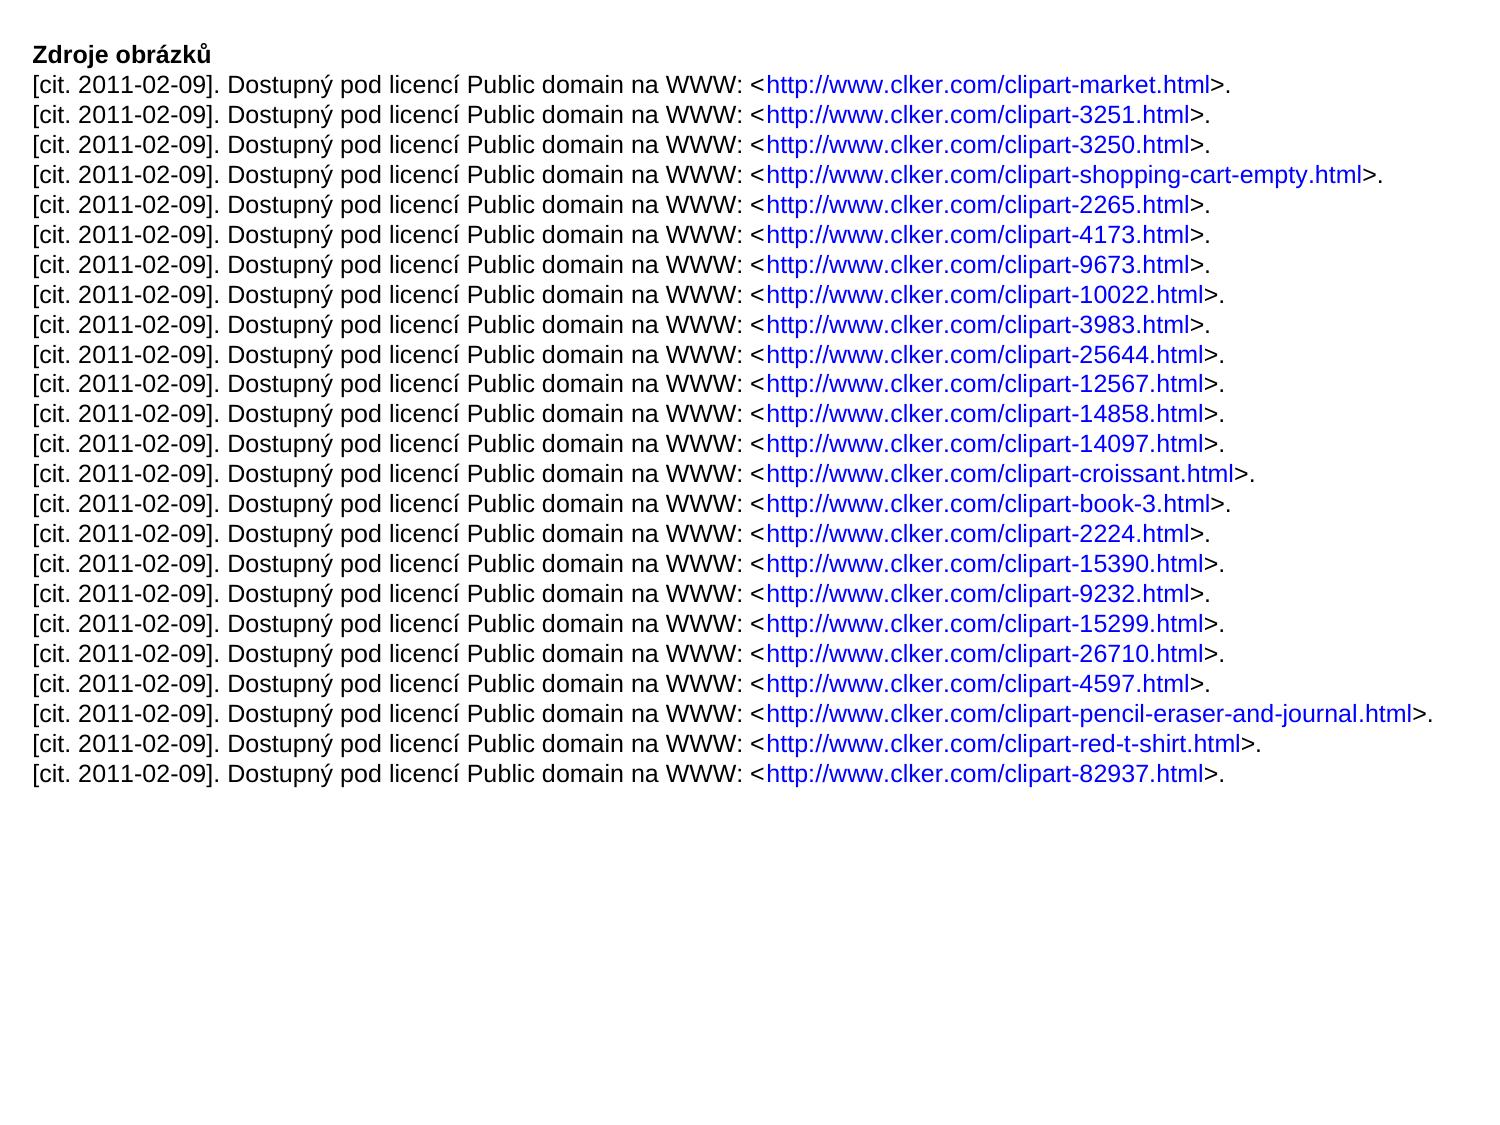

Zdroje obrázků
[cit. 2011-02-09]. Dostupný pod licencí Public domain na WWW: <http://www.clker.com/clipart-market.html>.
[cit. 2011-02-09]. Dostupný pod licencí Public domain na WWW: <http://www.clker.com/clipart-3251.html>.
[cit. 2011-02-09]. Dostupný pod licencí Public domain na WWW: <http://www.clker.com/clipart-3250.html>.
[cit. 2011-02-09]. Dostupný pod licencí Public domain na WWW: <http://www.clker.com/clipart-shopping-cart-empty.html>.
[cit. 2011-02-09]. Dostupný pod licencí Public domain na WWW: <http://www.clker.com/clipart-2265.html>.
[cit. 2011-02-09]. Dostupný pod licencí Public domain na WWW: <http://www.clker.com/clipart-4173.html>.
[cit. 2011-02-09]. Dostupný pod licencí Public domain na WWW: <http://www.clker.com/clipart-9673.html>.
[cit. 2011-02-09]. Dostupný pod licencí Public domain na WWW: <http://www.clker.com/clipart-10022.html>.
[cit. 2011-02-09]. Dostupný pod licencí Public domain na WWW: <http://www.clker.com/clipart-3983.html>.
[cit. 2011-02-09]. Dostupný pod licencí Public domain na WWW: <http://www.clker.com/clipart-25644.html>.
[cit. 2011-02-09]. Dostupný pod licencí Public domain na WWW: <http://www.clker.com/clipart-12567.html>.
[cit. 2011-02-09]. Dostupný pod licencí Public domain na WWW: <http://www.clker.com/clipart-14858.html>.
[cit. 2011-02-09]. Dostupný pod licencí Public domain na WWW: <http://www.clker.com/clipart-14097.html>.
[cit. 2011-02-09]. Dostupný pod licencí Public domain na WWW: <http://www.clker.com/clipart-croissant.html>.
[cit. 2011-02-09]. Dostupný pod licencí Public domain na WWW: <http://www.clker.com/clipart-book-3.html>.
[cit. 2011-02-09]. Dostupný pod licencí Public domain na WWW: <http://www.clker.com/clipart-2224.html>.
[cit. 2011-02-09]. Dostupný pod licencí Public domain na WWW: <http://www.clker.com/clipart-15390.html>.
[cit. 2011-02-09]. Dostupný pod licencí Public domain na WWW: <http://www.clker.com/clipart-9232.html>.
[cit. 2011-02-09]. Dostupný pod licencí Public domain na WWW: <http://www.clker.com/clipart-15299.html>.
[cit. 2011-02-09]. Dostupný pod licencí Public domain na WWW: <http://www.clker.com/clipart-26710.html>.
[cit. 2011-02-09]. Dostupný pod licencí Public domain na WWW: <http://www.clker.com/clipart-4597.html>.
[cit. 2011-02-09]. Dostupný pod licencí Public domain na WWW: <http://www.clker.com/clipart-pencil-eraser-and-journal.html>.
[cit. 2011-02-09]. Dostupný pod licencí Public domain na WWW: <http://www.clker.com/clipart-red-t-shirt.html>.
[cit. 2011-02-09]. Dostupný pod licencí Public domain na WWW: <http://www.clker.com/clipart-82937.html>.